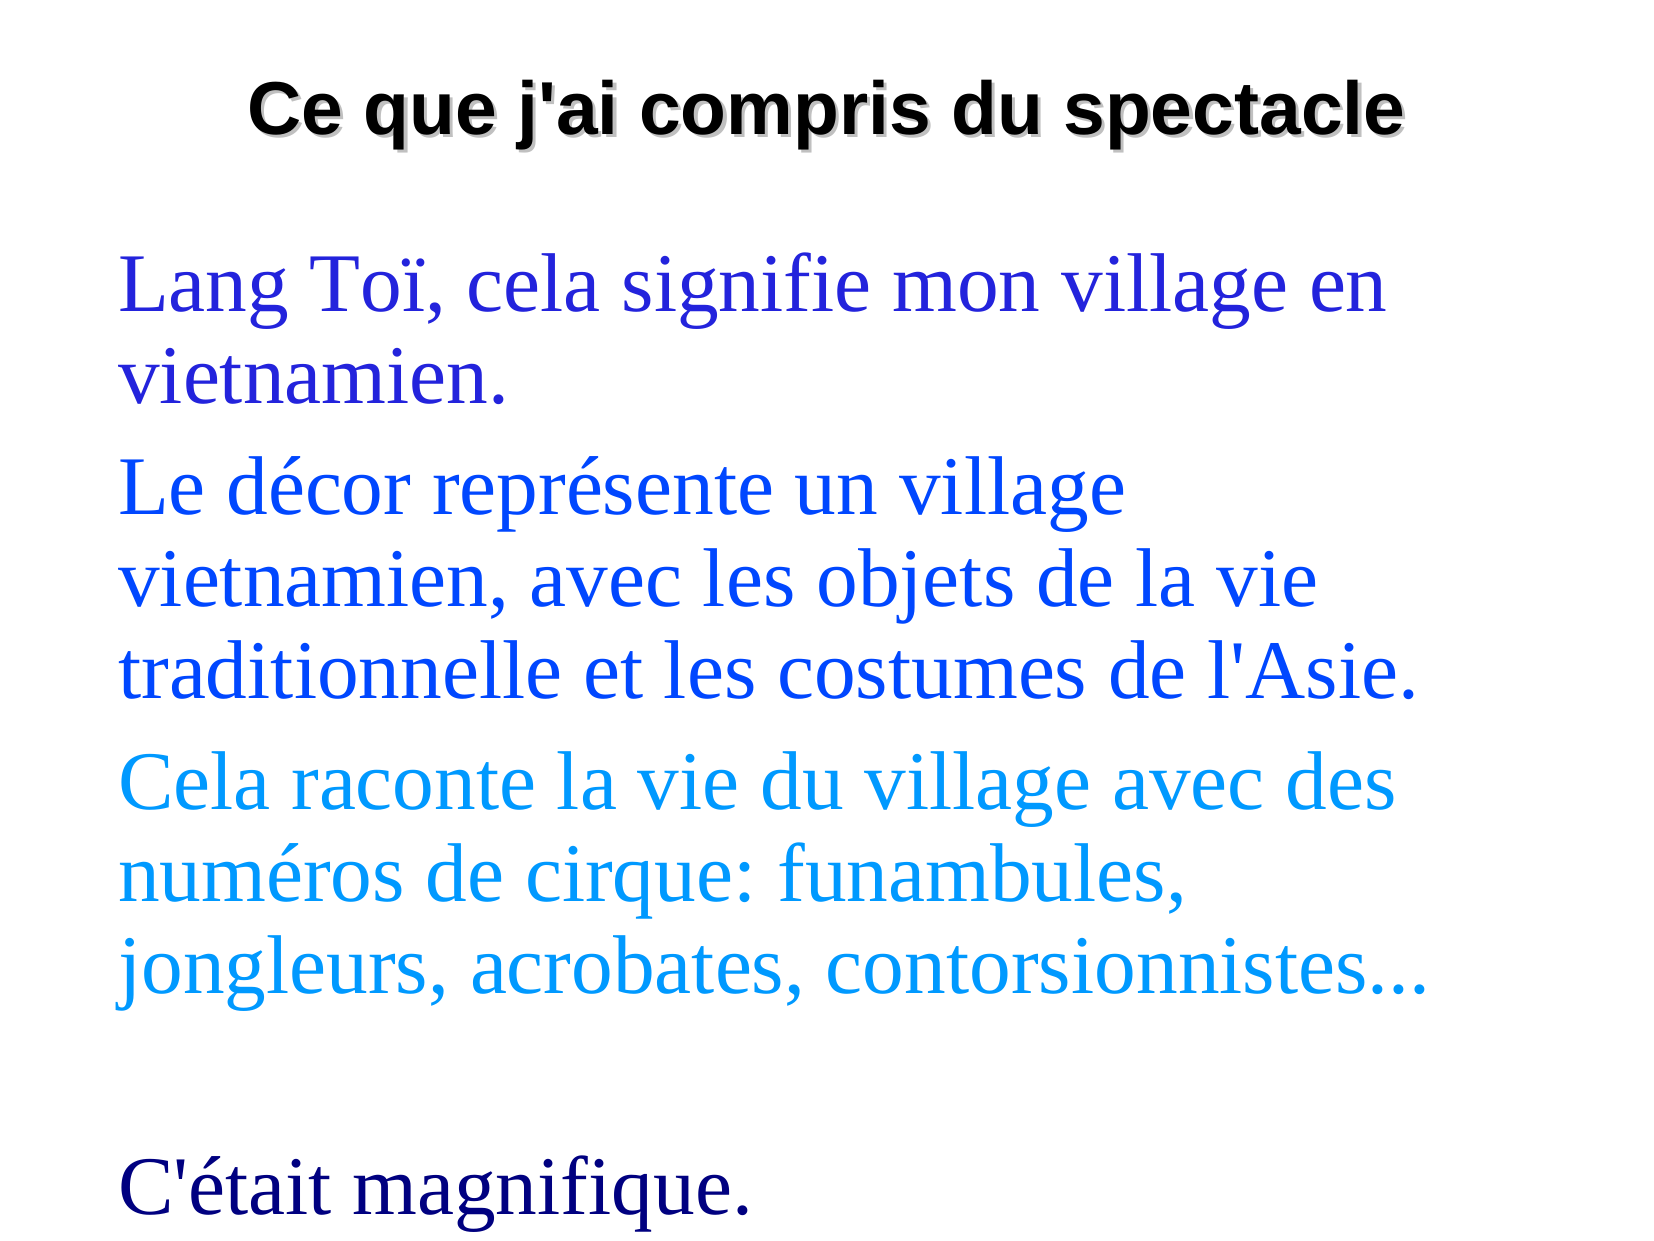

Ce que j'ai compris du spectacle
Lang Toï, cela signifie mon village en vietnamien.
Le décor représente un village vietnamien, avec les objets de la vie traditionnelle et les costumes de l'Asie.
Cela raconte la vie du village avec des numéros de cirque: funambules, jongleurs, acrobates, contorsionnistes...
C'était magnifique.